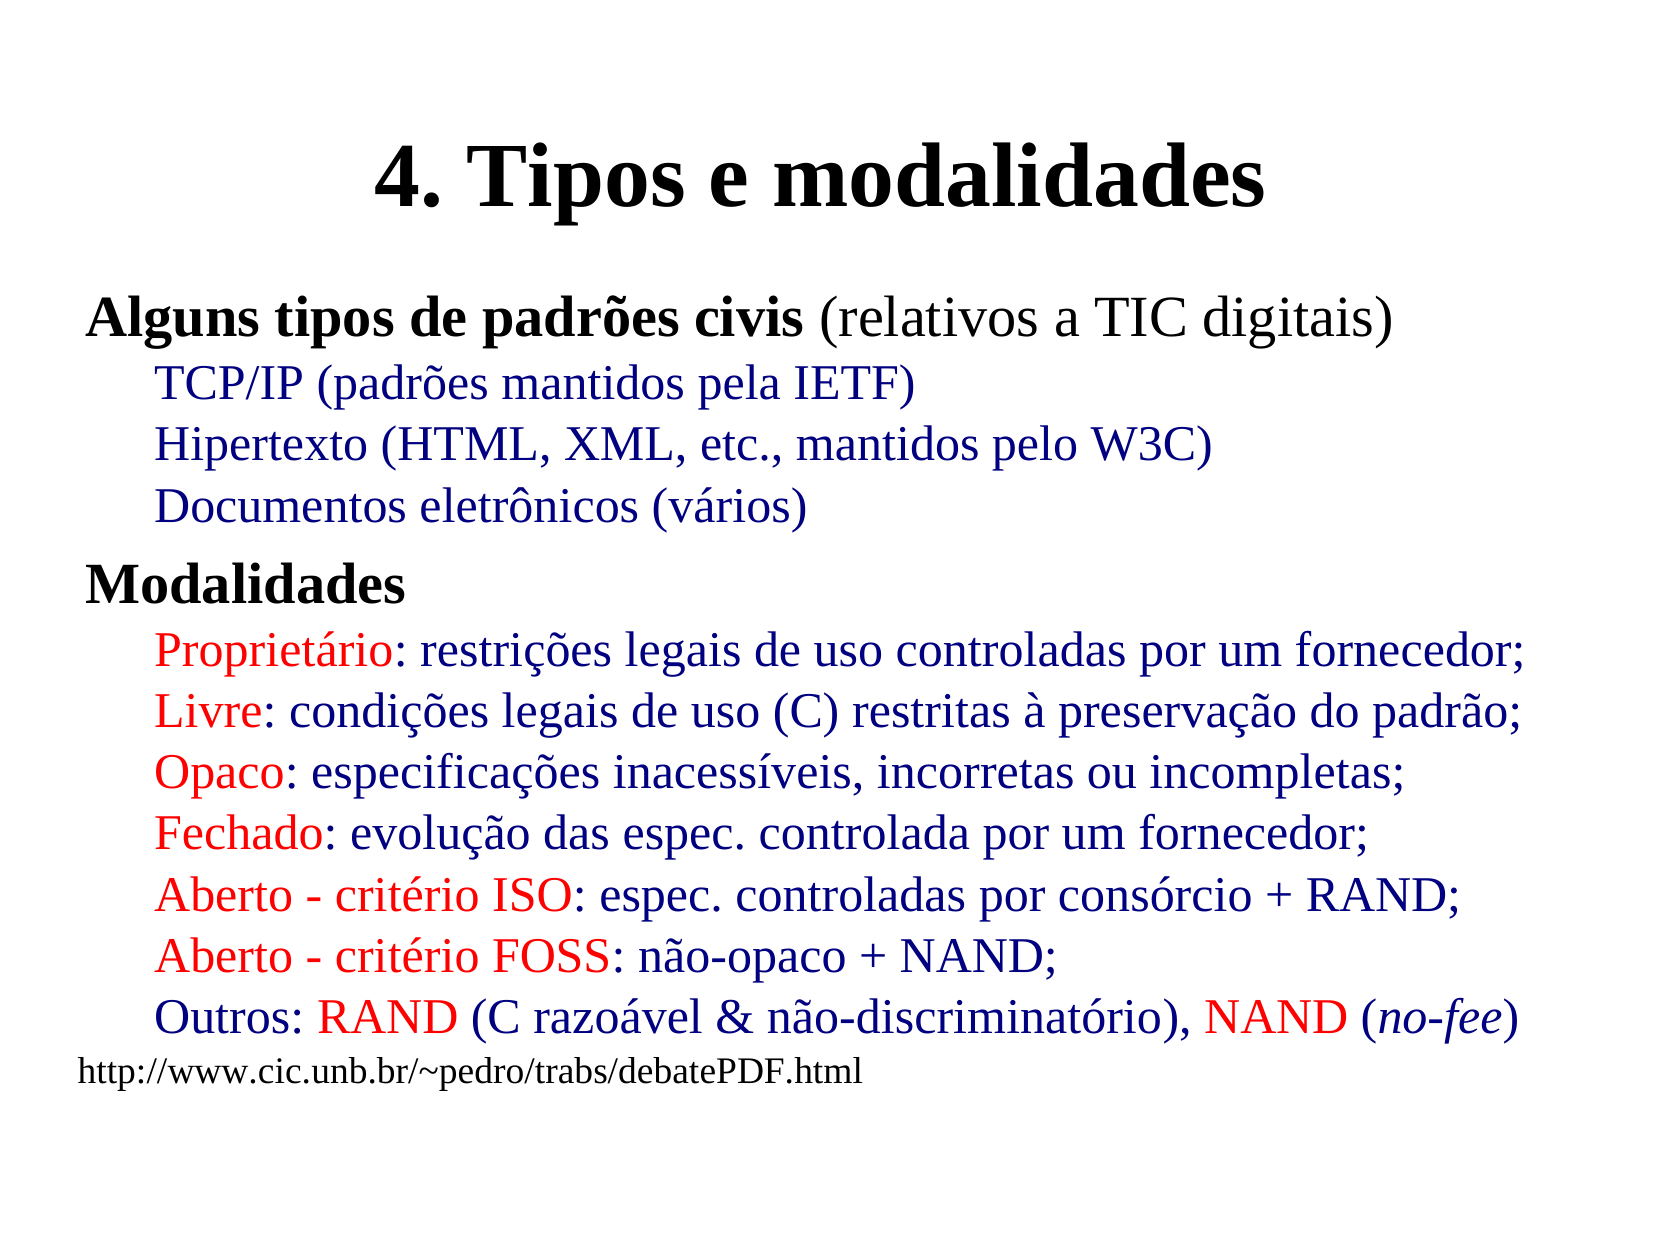

# 4. Tipos e modalidades
Alguns tipos de padrões civis (relativos a TIC digitais)
 TCP/IP (padrões mantidos pela IETF)
 Hipertexto (HTML, XML, etc., mantidos pelo W3C)
 Documentos eletrônicos (vários)
Modalidades
 Proprietário: restrições legais de uso controladas por um fornecedor;
 Livre: condições legais de uso (C) restritas à preservação do padrão;
 Opaco: especificações inacessíveis, incorretas ou incompletas;
 Fechado: evolução das espec. controlada por um fornecedor;
 Aberto - critério ISO: espec. controladas por consórcio + RAND;
 Aberto - critério FOSS: não-opaco + NAND;
 Outros: RAND (C razoável & não-discriminatório), NAND (no-fee)
http://www.cic.unb.br/~pedro/trabs/debatePDF.html